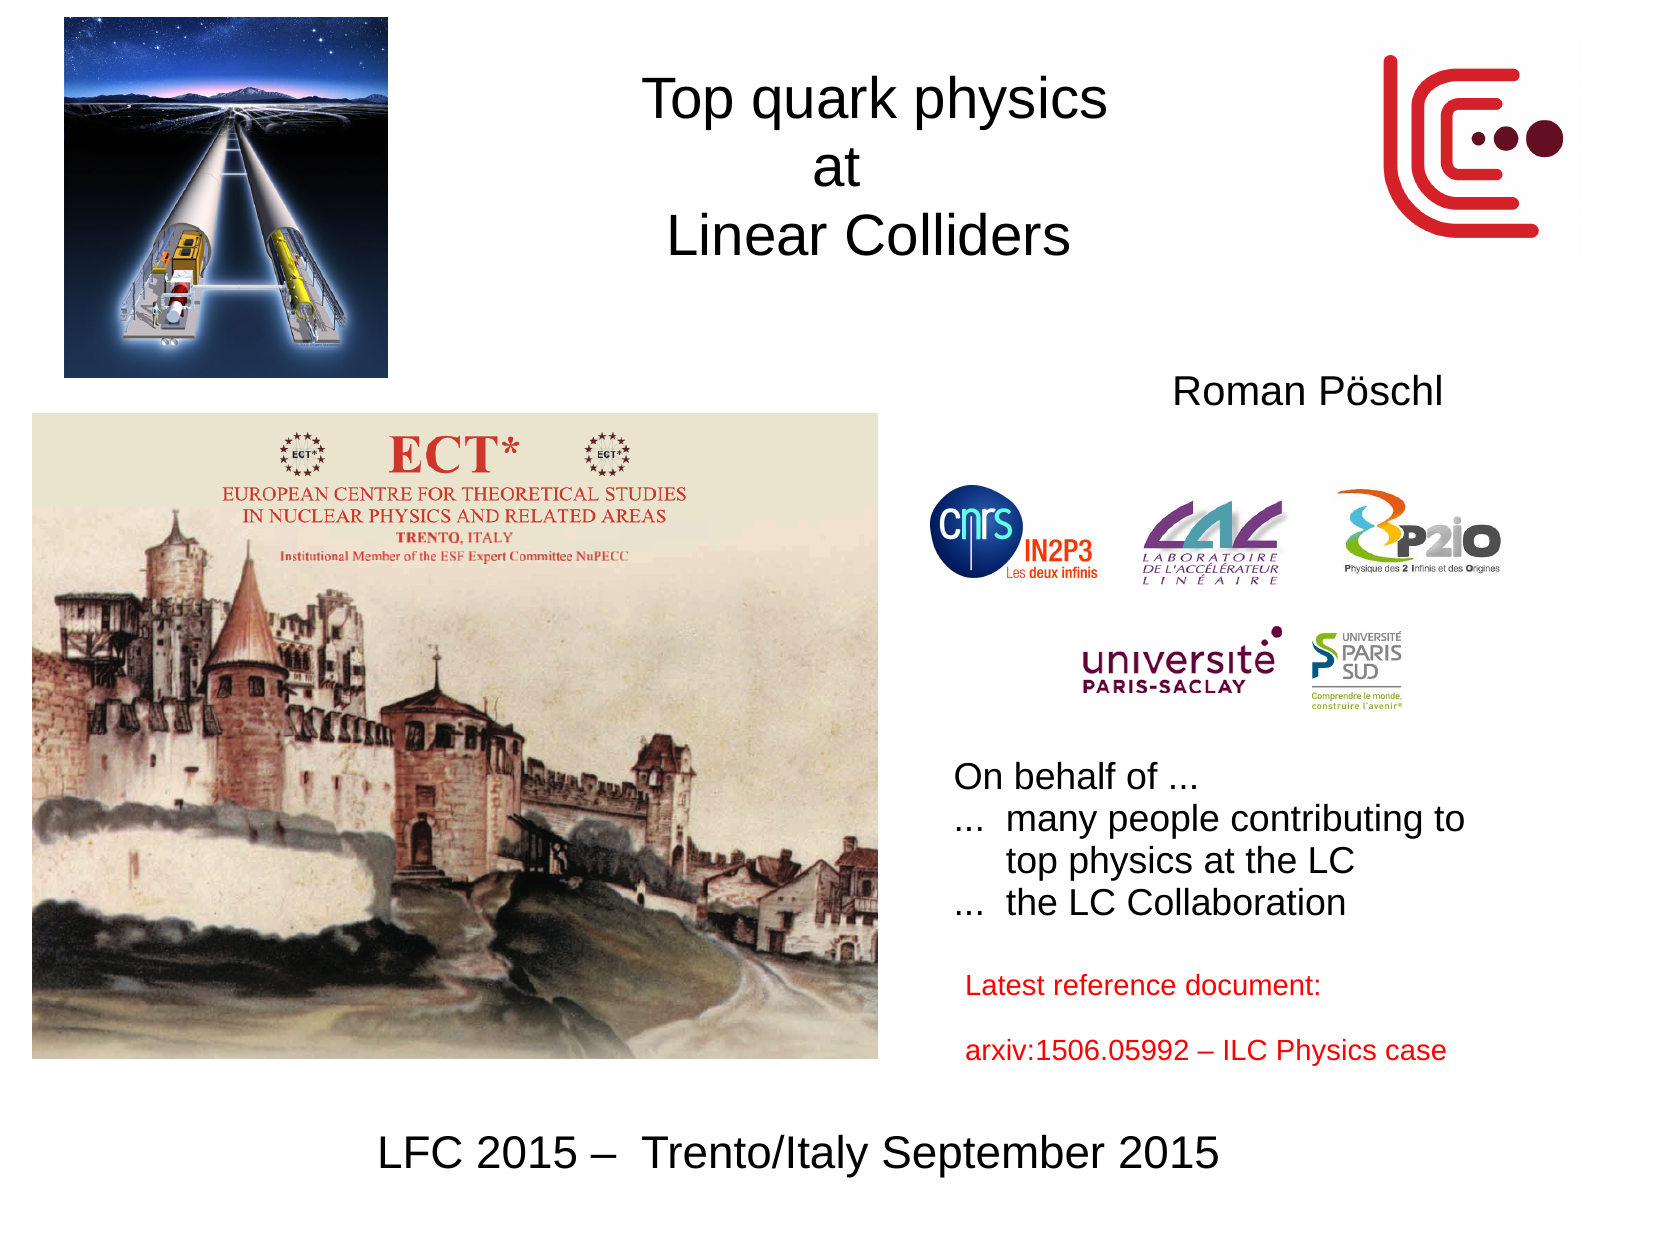

Top quark physics
 at
 Linear Colliders
 Roman Pöschl
On behalf of ...
... many people contributing to top physics at the LC
... the LC Collaboration
Latest reference document:
arxiv:1506.05992 – ILC Physics case
LFC 2015 – Trento/Italy September 2015